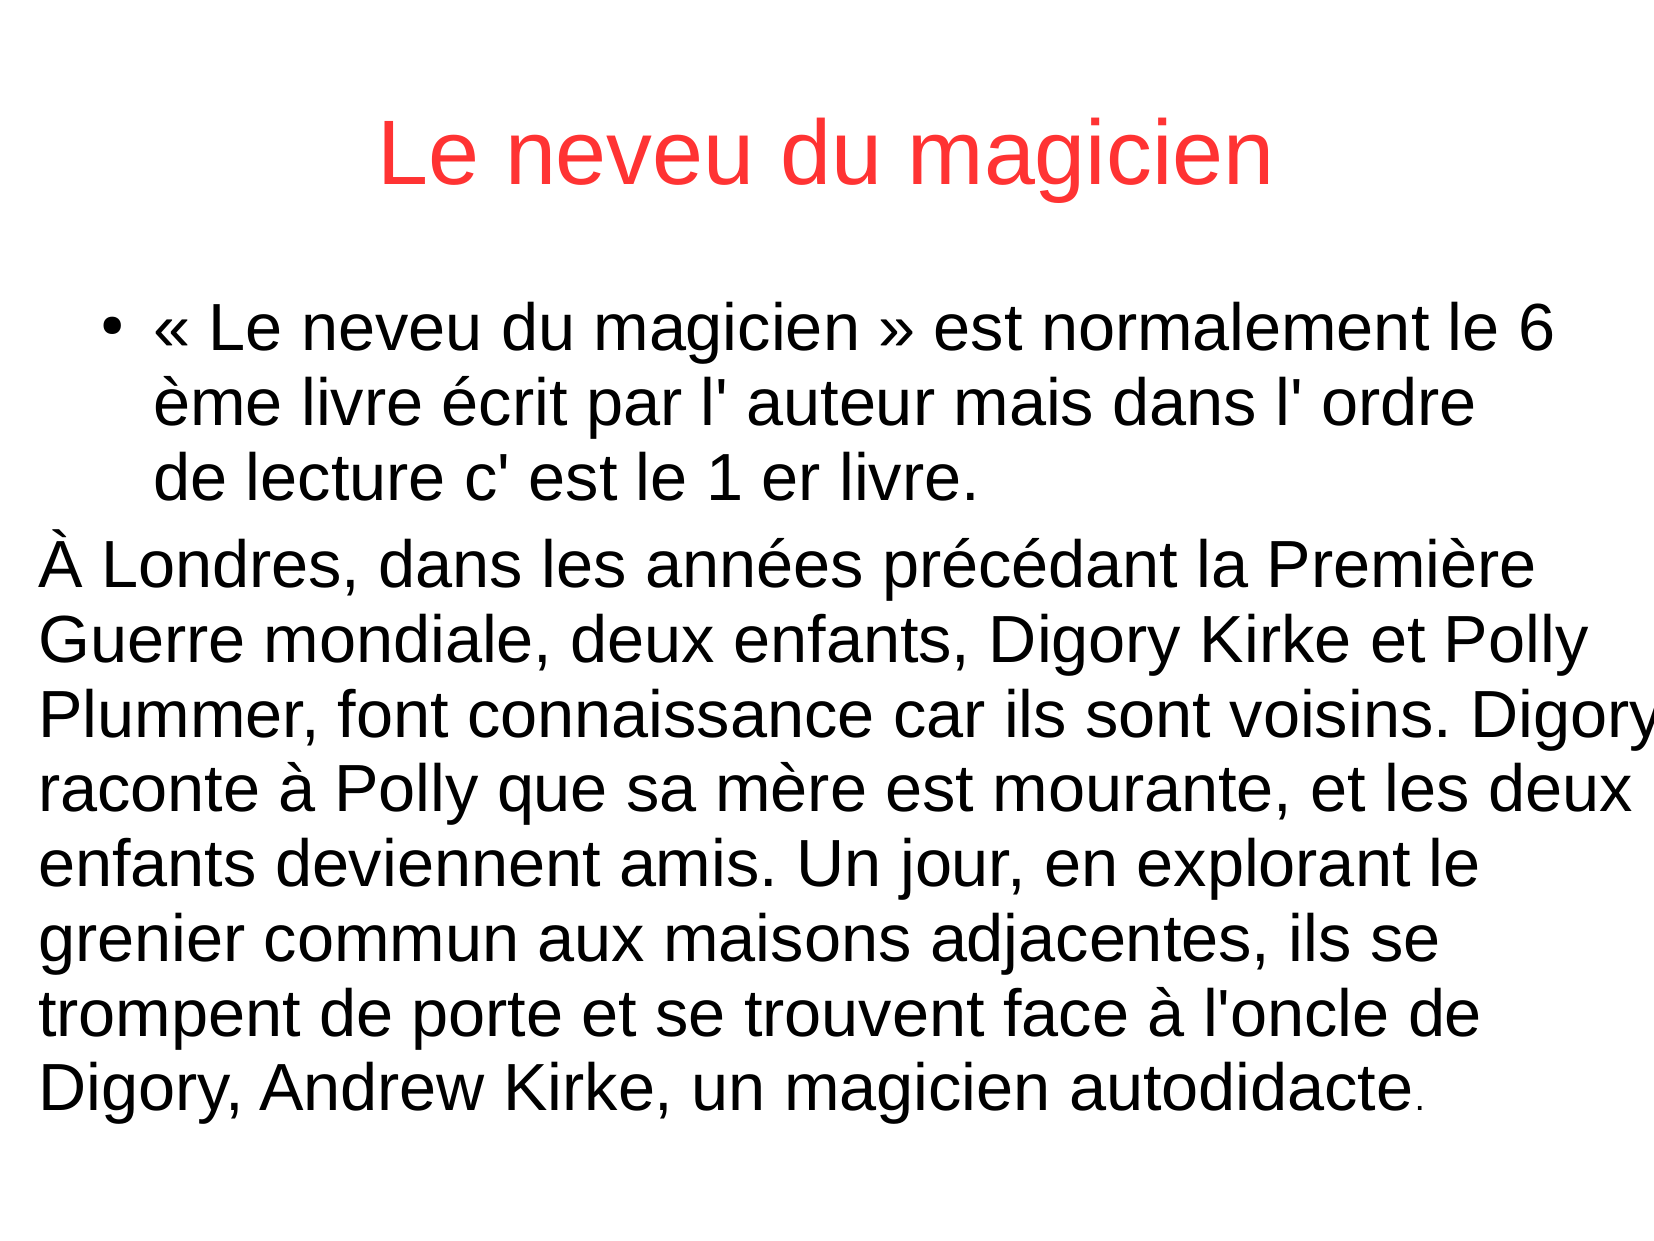

# Le neveu du magicien
« Le neveu du magicien » est normalement le 6 ème livre écrit par l' auteur mais dans l' ordre de lecture c' est le 1 er livre.
À Londres, dans les années précédant la Première Guerre mondiale, deux enfants, Digory Kirke et Polly Plummer, font connaissance car ils sont voisins. Digory raconte à Polly que sa mère est mourante, et les deux enfants deviennent amis. Un jour, en explorant le grenier commun aux maisons adjacentes, ils se trompent de porte et se trouvent face à l'oncle de Digory, Andrew Kirke, un magicien autodidacte.